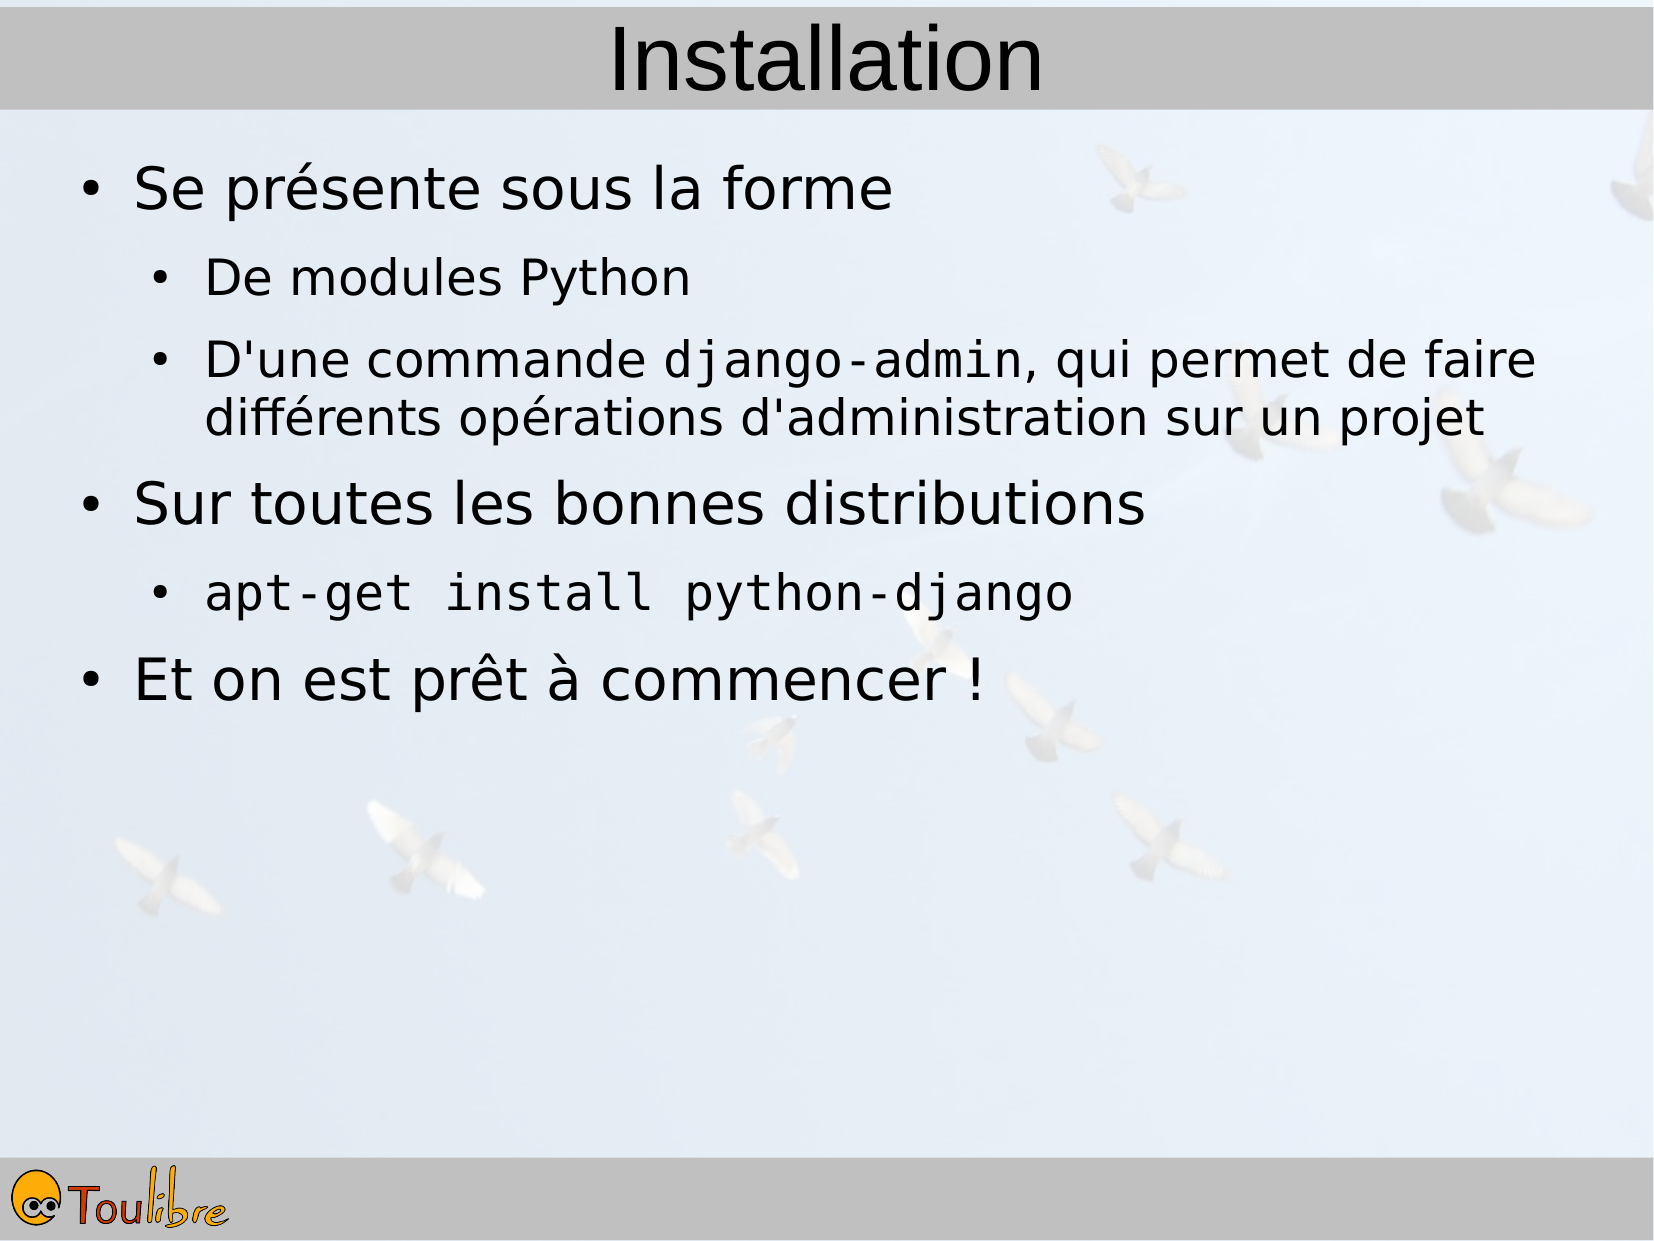

# Installation
Se présente sous la forme
De modules Python
D'une commande django-admin, qui permet de faire différents opérations d'administration sur un projet
Sur toutes les bonnes distributions
apt-get install python-django
Et on est prêt à commencer !